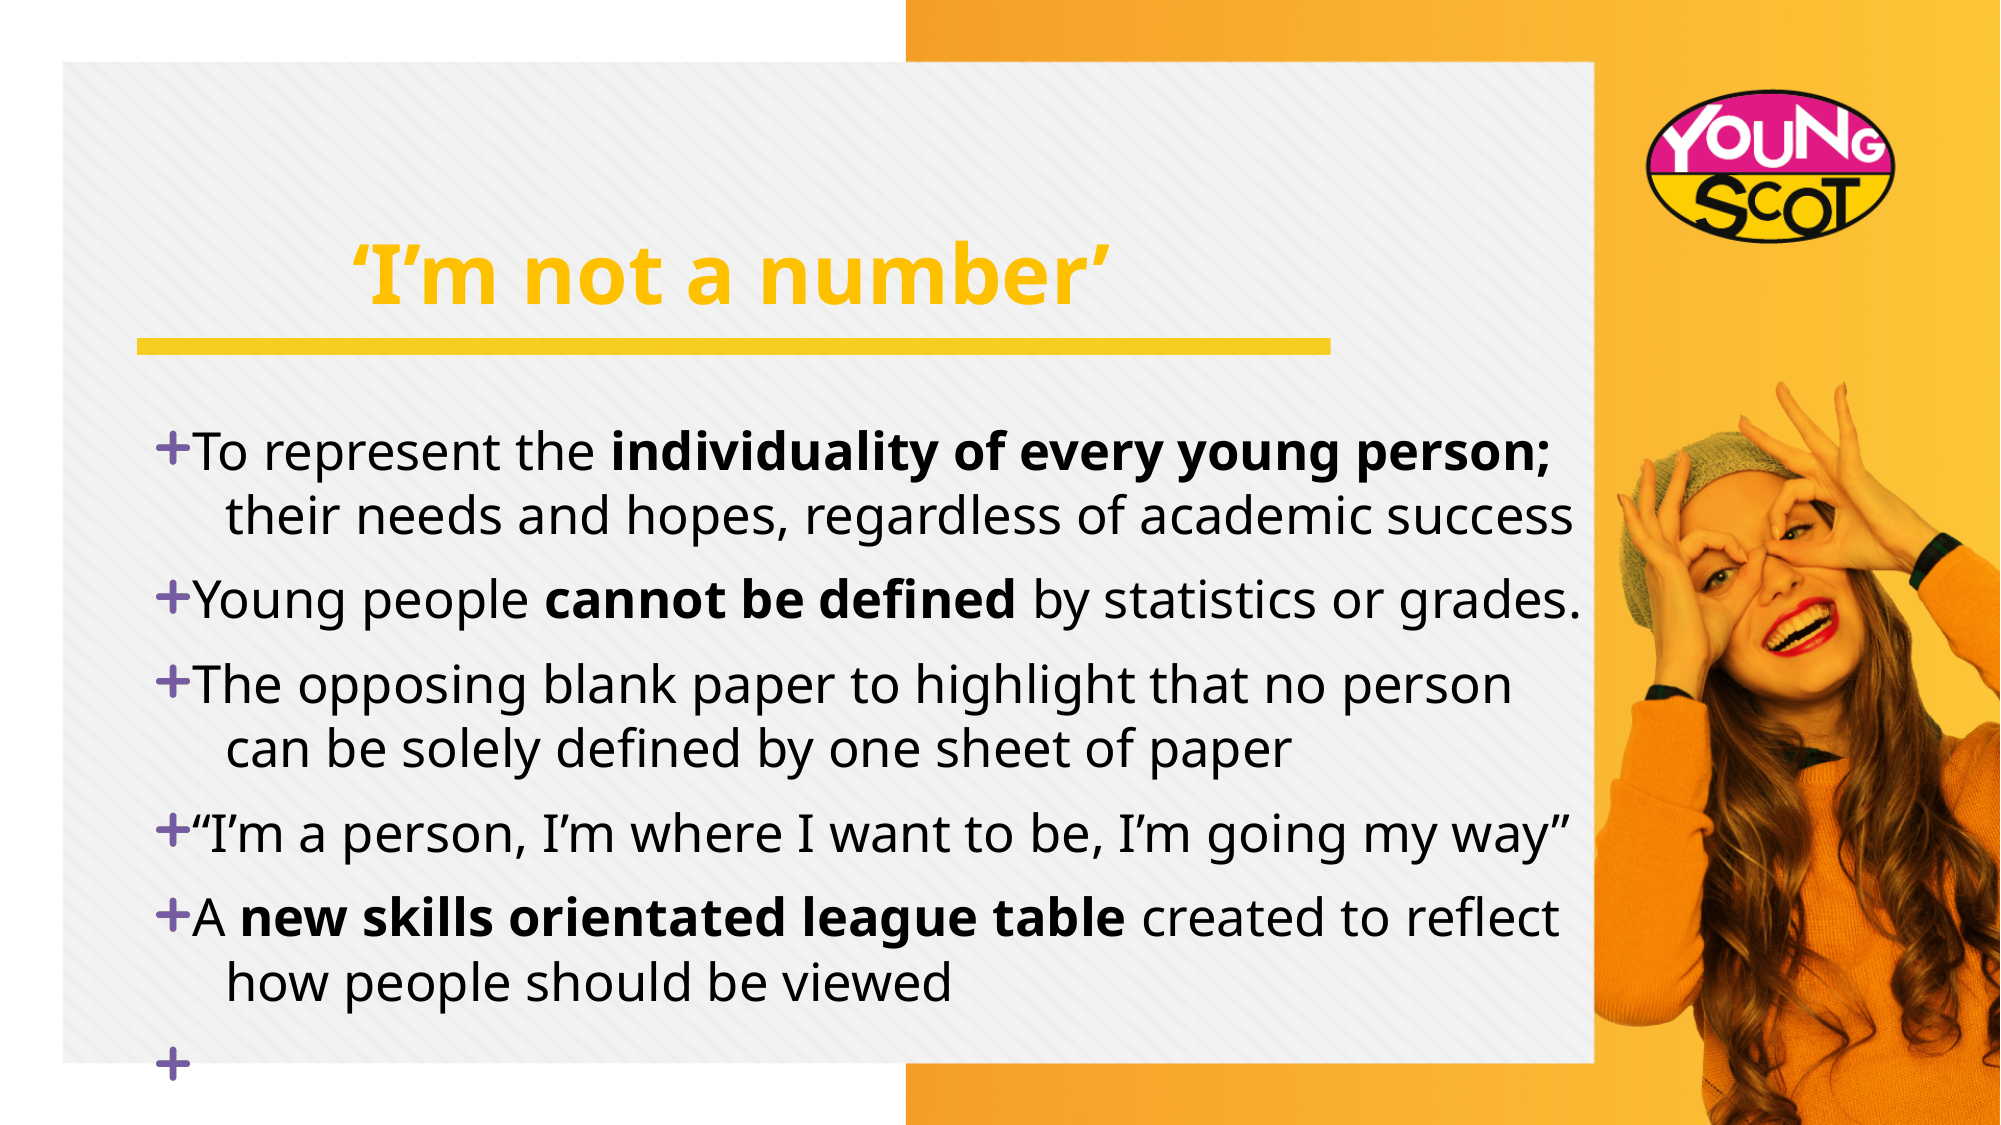

# ‘I’m not a number’
To represent the individuality of every young person; their needs and hopes, regardless of academic success
Young people cannot be defined by statistics or grades.
The opposing blank paper to highlight that no person can be solely defined by one sheet of paper
“I’m a person, I’m where I want to be, I’m going my way”
A new skills orientated league table created to reflect how people should be viewed